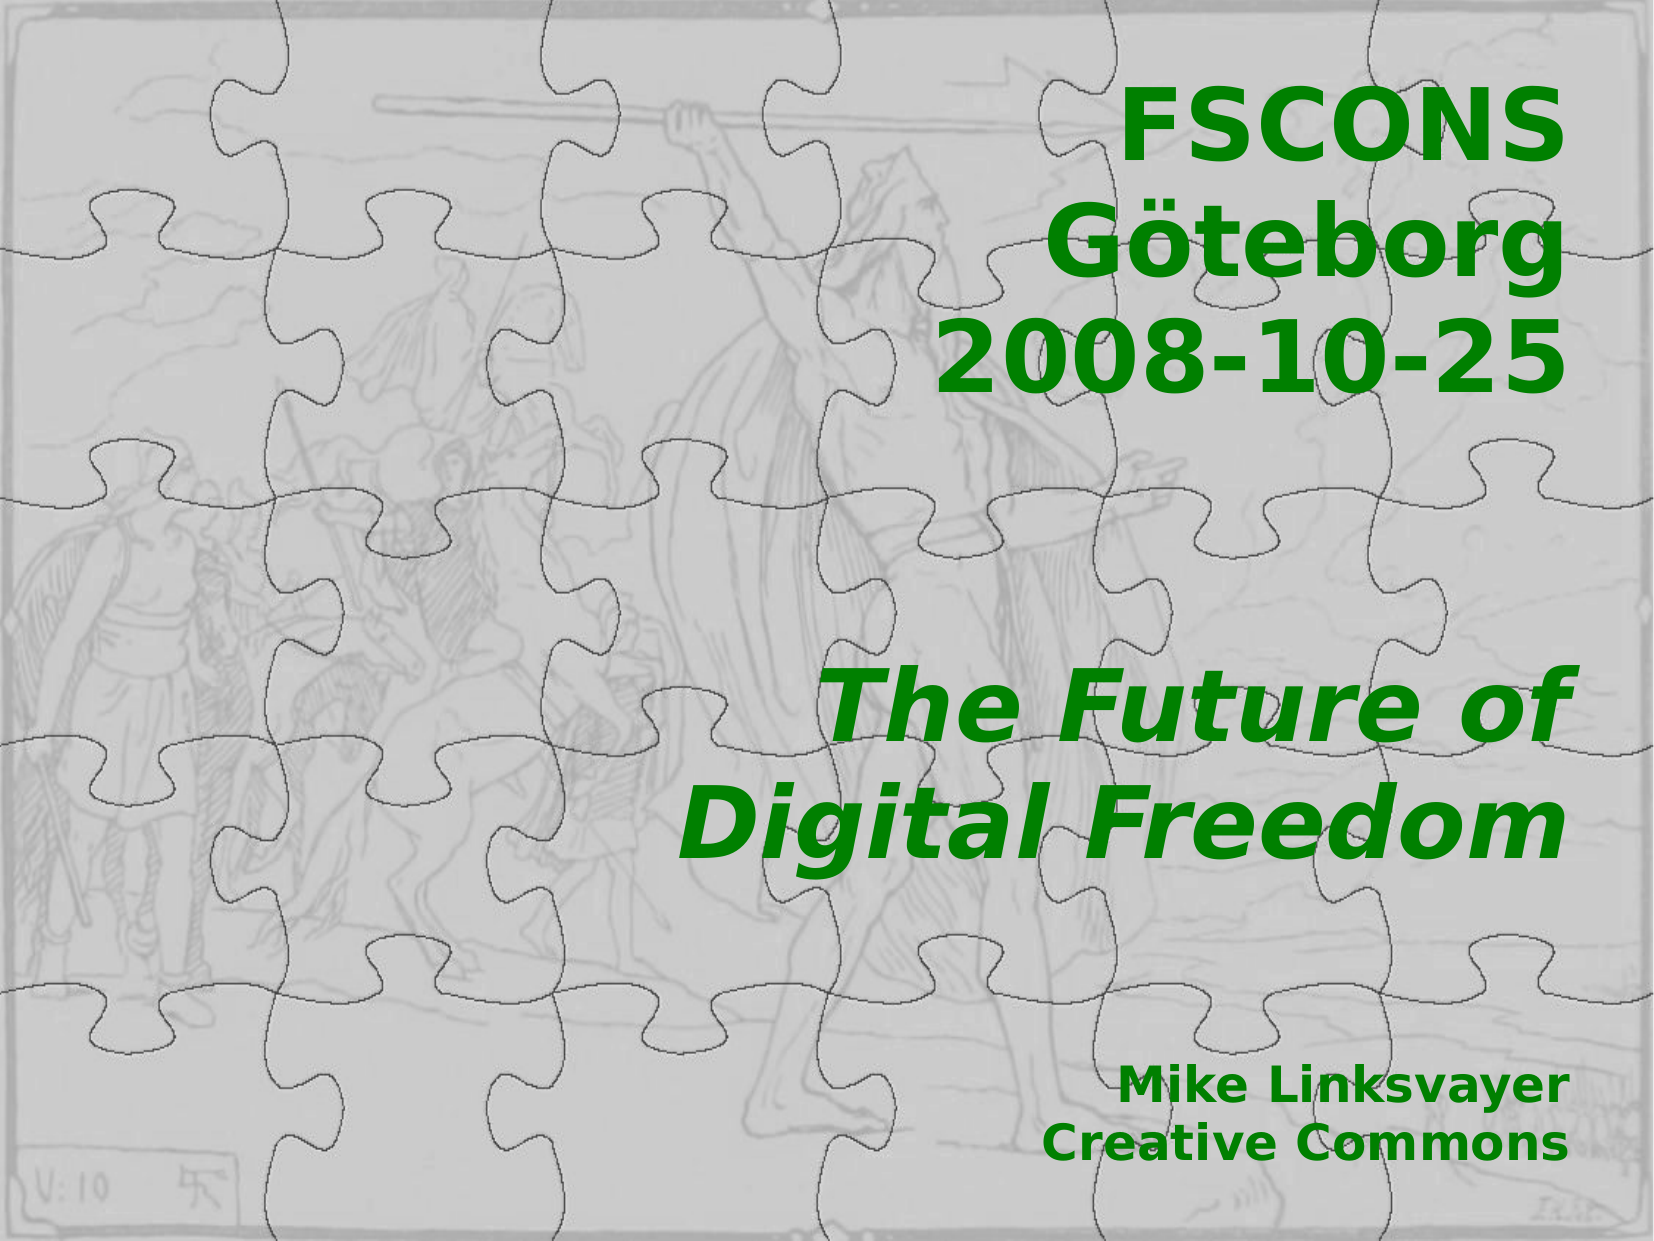

#
FSCONS
Göteborg
2008-10-25
The Future of
Digital Freedom
Mike Linksvayer
Creative Commons